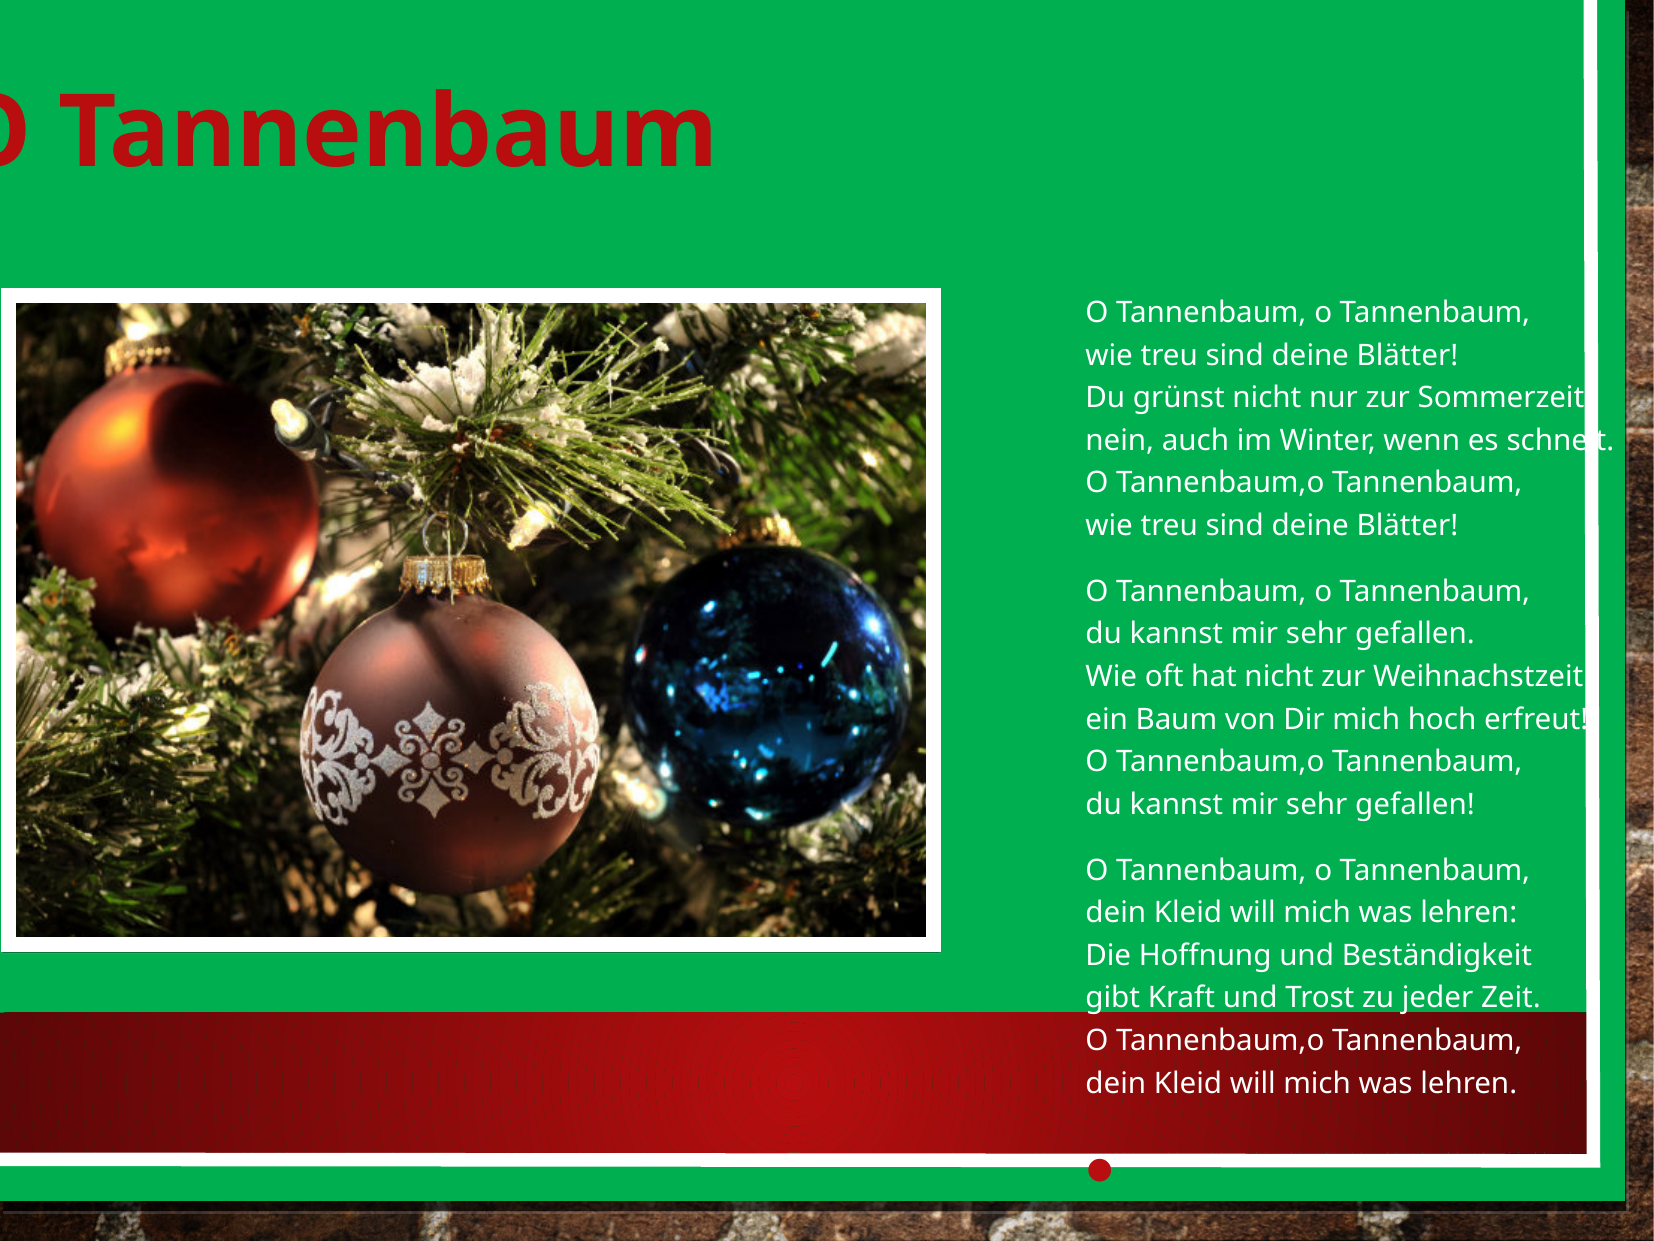

# O Tannenbaum
O Tannenbaum, o Tannenbaum,
wie treu sind deine Blätter!
Du grünst nicht nur zur Sommerzeit,
nein, auch im Winter, wenn es schneit.
O Tannenbaum,o Tannenbaum,
wie treu sind deine Blätter!
O Tannenbaum, o Tannenbaum,
du kannst mir sehr gefallen.
Wie oft hat nicht zur Weihnachstzeit
ein Baum von Dir mich hoch erfreut!
O Tannenbaum,o Tannenbaum,
du kannst mir sehr gefallen!
O Tannenbaum, o Tannenbaum,
dein Kleid will mich was lehren:
Die Hoffnung und Beständigkeit
gibt Kraft und Trost zu jeder Zeit.
O Tannenbaum,o Tannenbaum,
dein Kleid will mich was lehren.